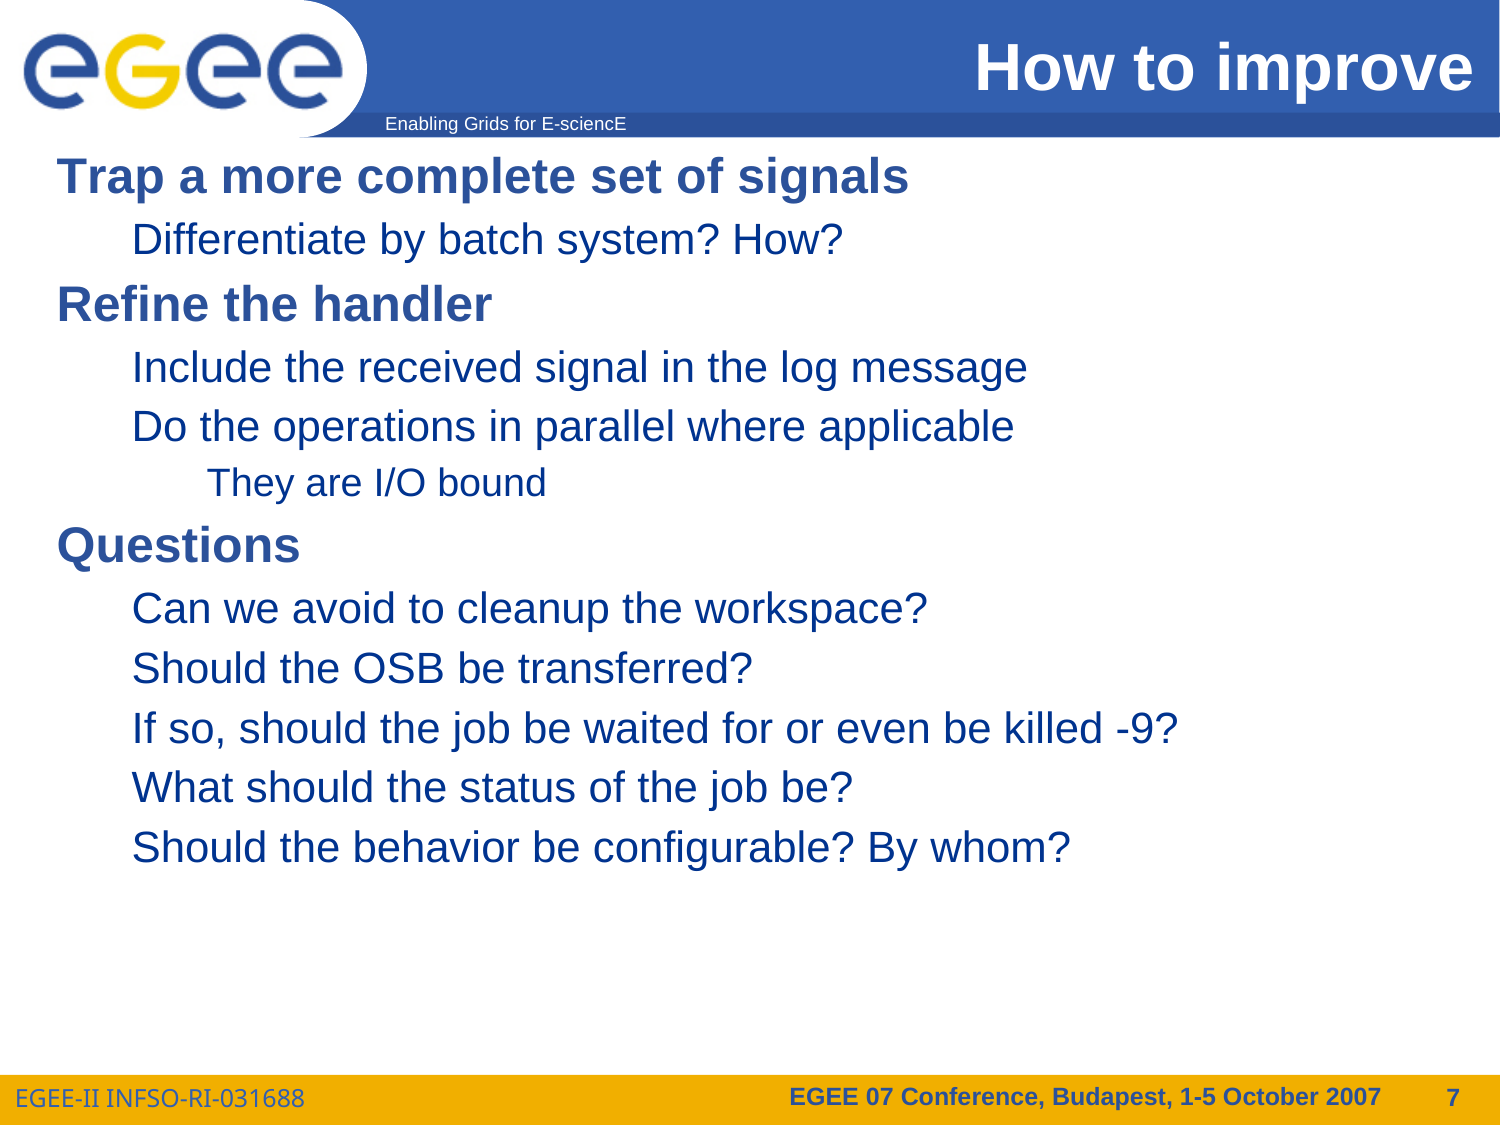

# How to improve
Trap a more complete set of signals
Differentiate by batch system? How?
Refine the handler
Include the received signal in the log message
Do the operations in parallel where applicable
They are I/O bound
Questions
Can we avoid to cleanup the workspace?
Should the OSB be transferred?
If so, should the job be waited for or even be killed -9?
What should the status of the job be?
Should the behavior be configurable? By whom?
EGEE 07 Conference, Budapest, 1-5 October 2007
7